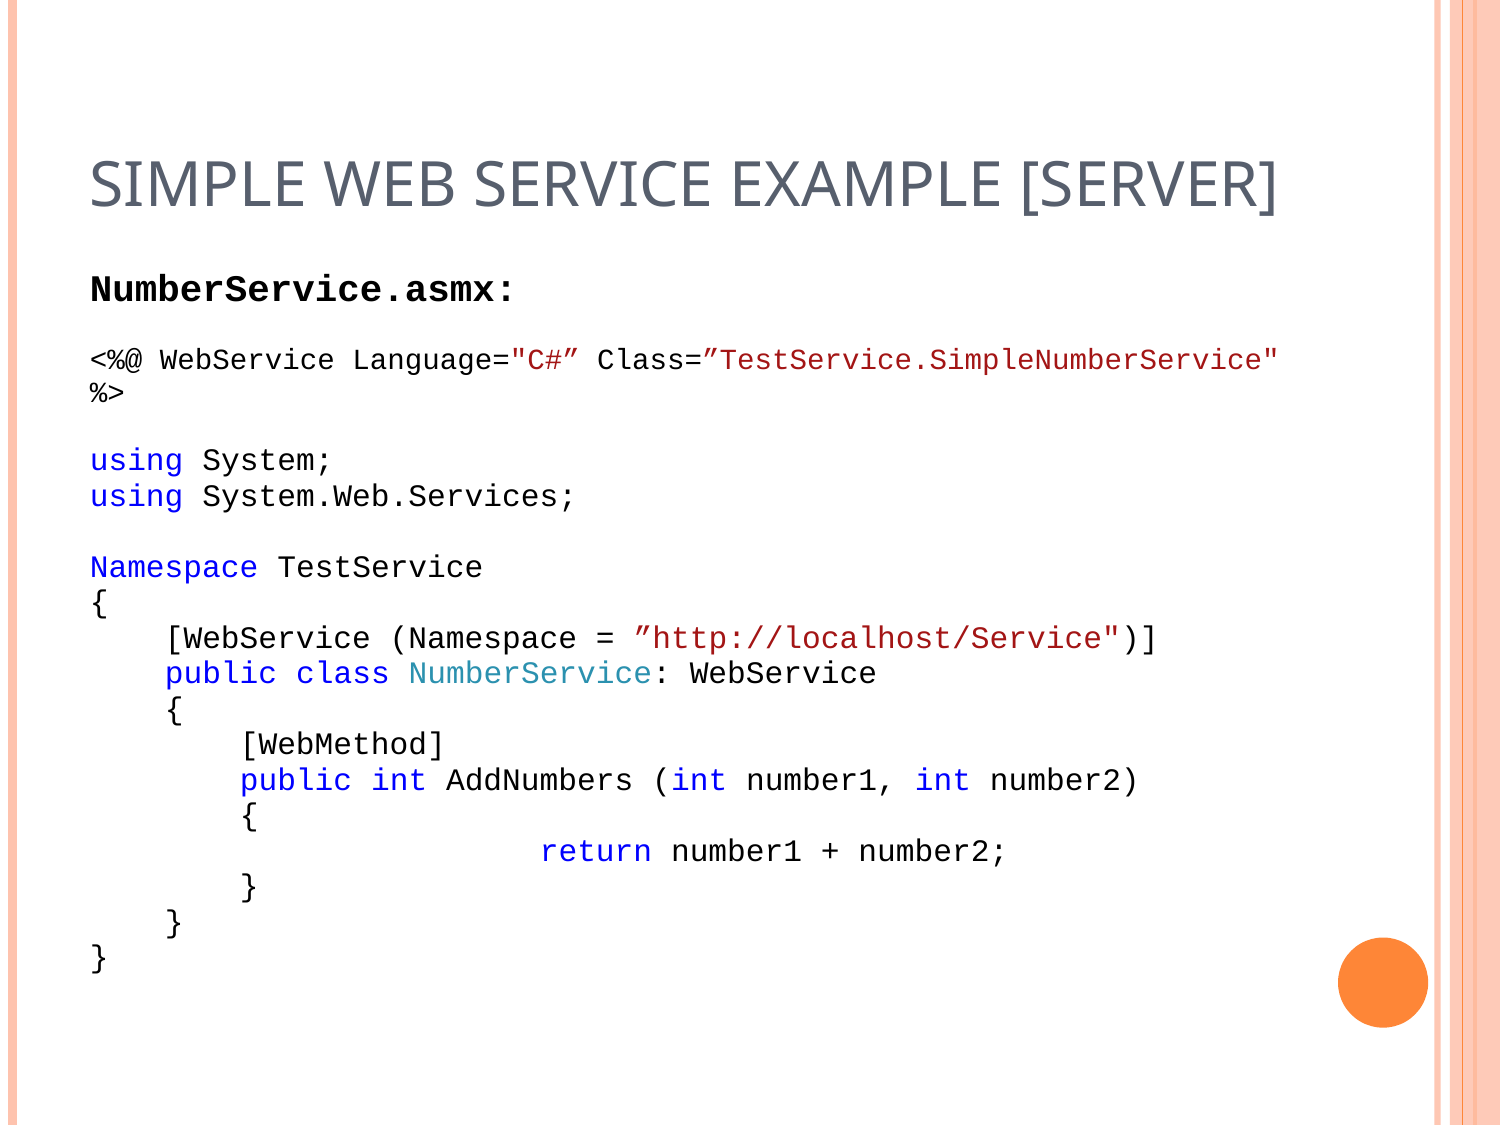

# SIMPLE WEB SERVICE EXAMPLE [SERVER]
NumberService.asmx:
<%@ WebService Language="C#” Class=”TestService.SimpleNumberService" %>
using System;
using System.Web.Services;
Namespace TestService
{
 [WebService (Namespace = ”http://localhost/Service")]
 public class NumberService: WebService
 {
	[WebMethod]
 public int AddNumbers (int number1, int number2)
	{
			return number1 + number2;
	}
 }
}